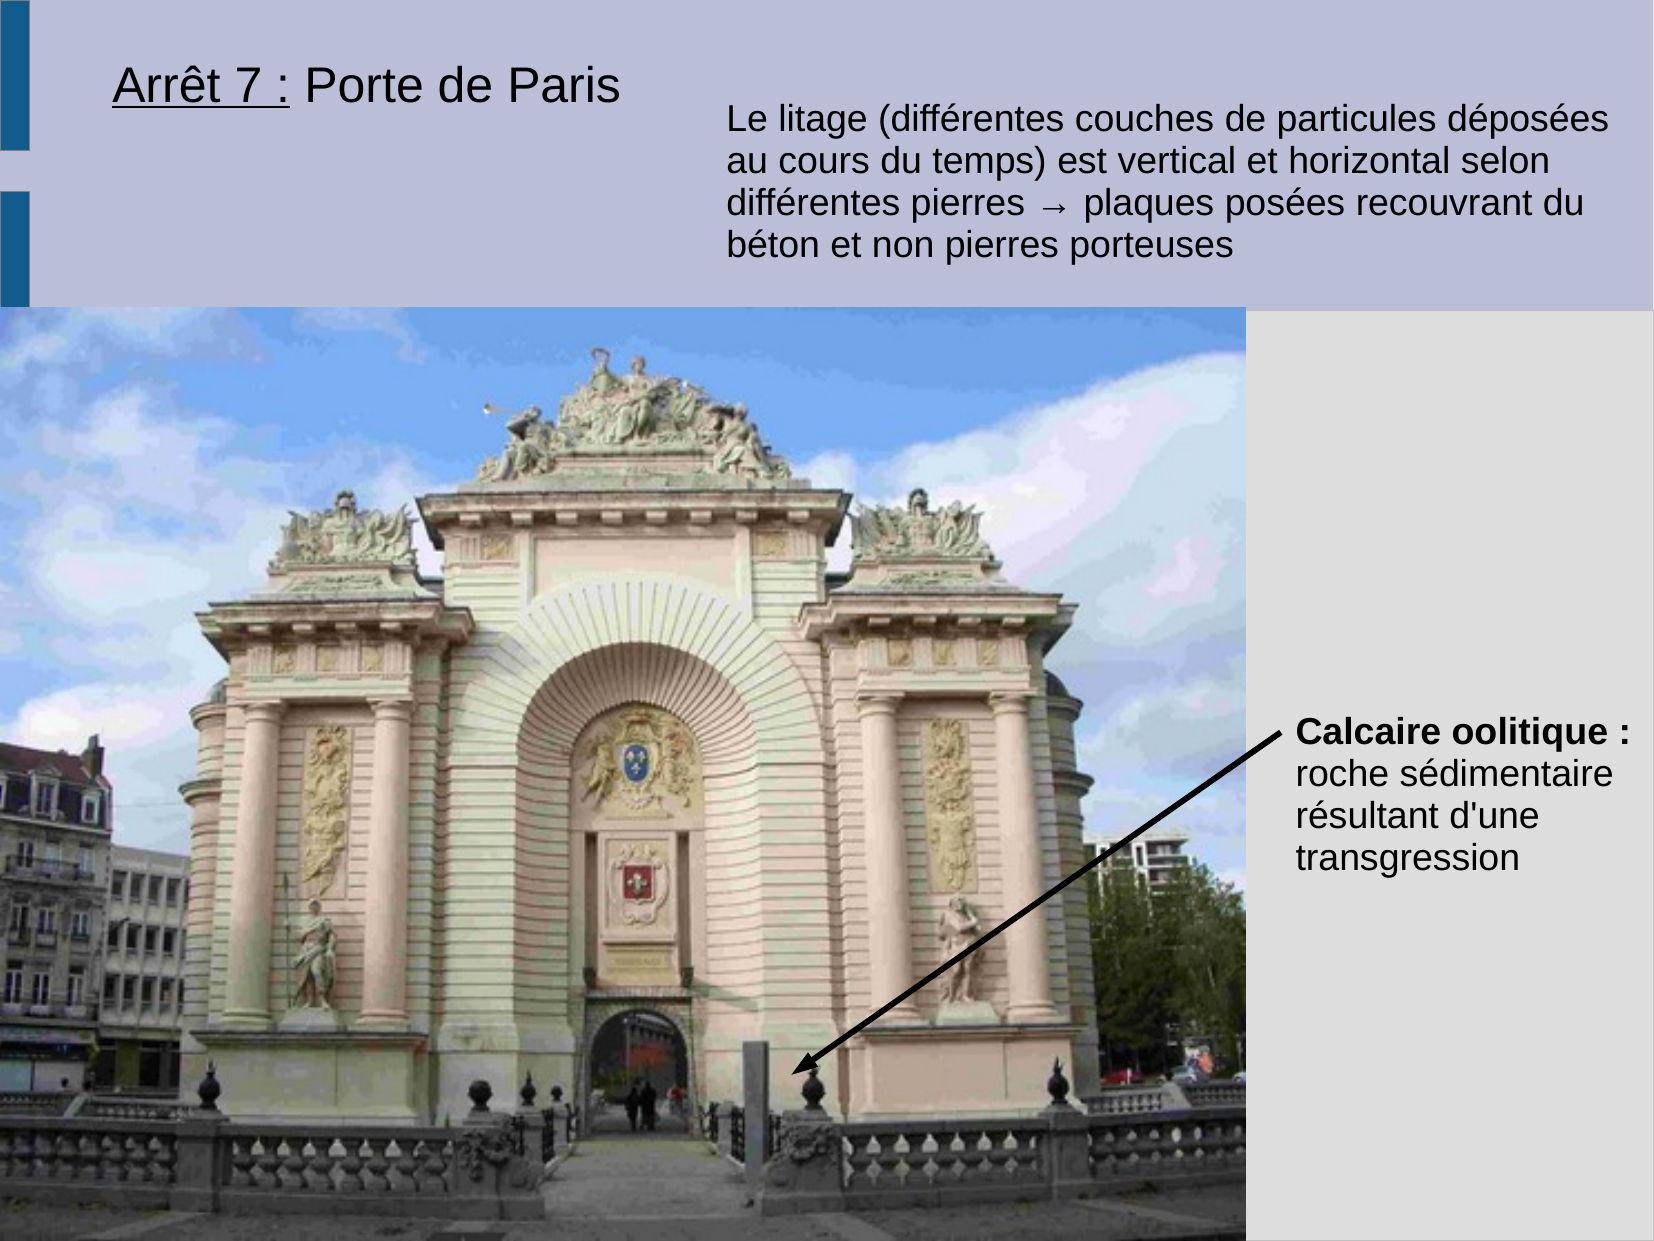

Arrêt 7 : Porte de Paris
Le litage (différentes couches de particules déposées au cours du temps) est vertical et horizontal selon différentes pierres → plaques posées recouvrant du béton et non pierres porteuses
Calcaire oolitique :
roche sédimentaire
résultant d'une transgression